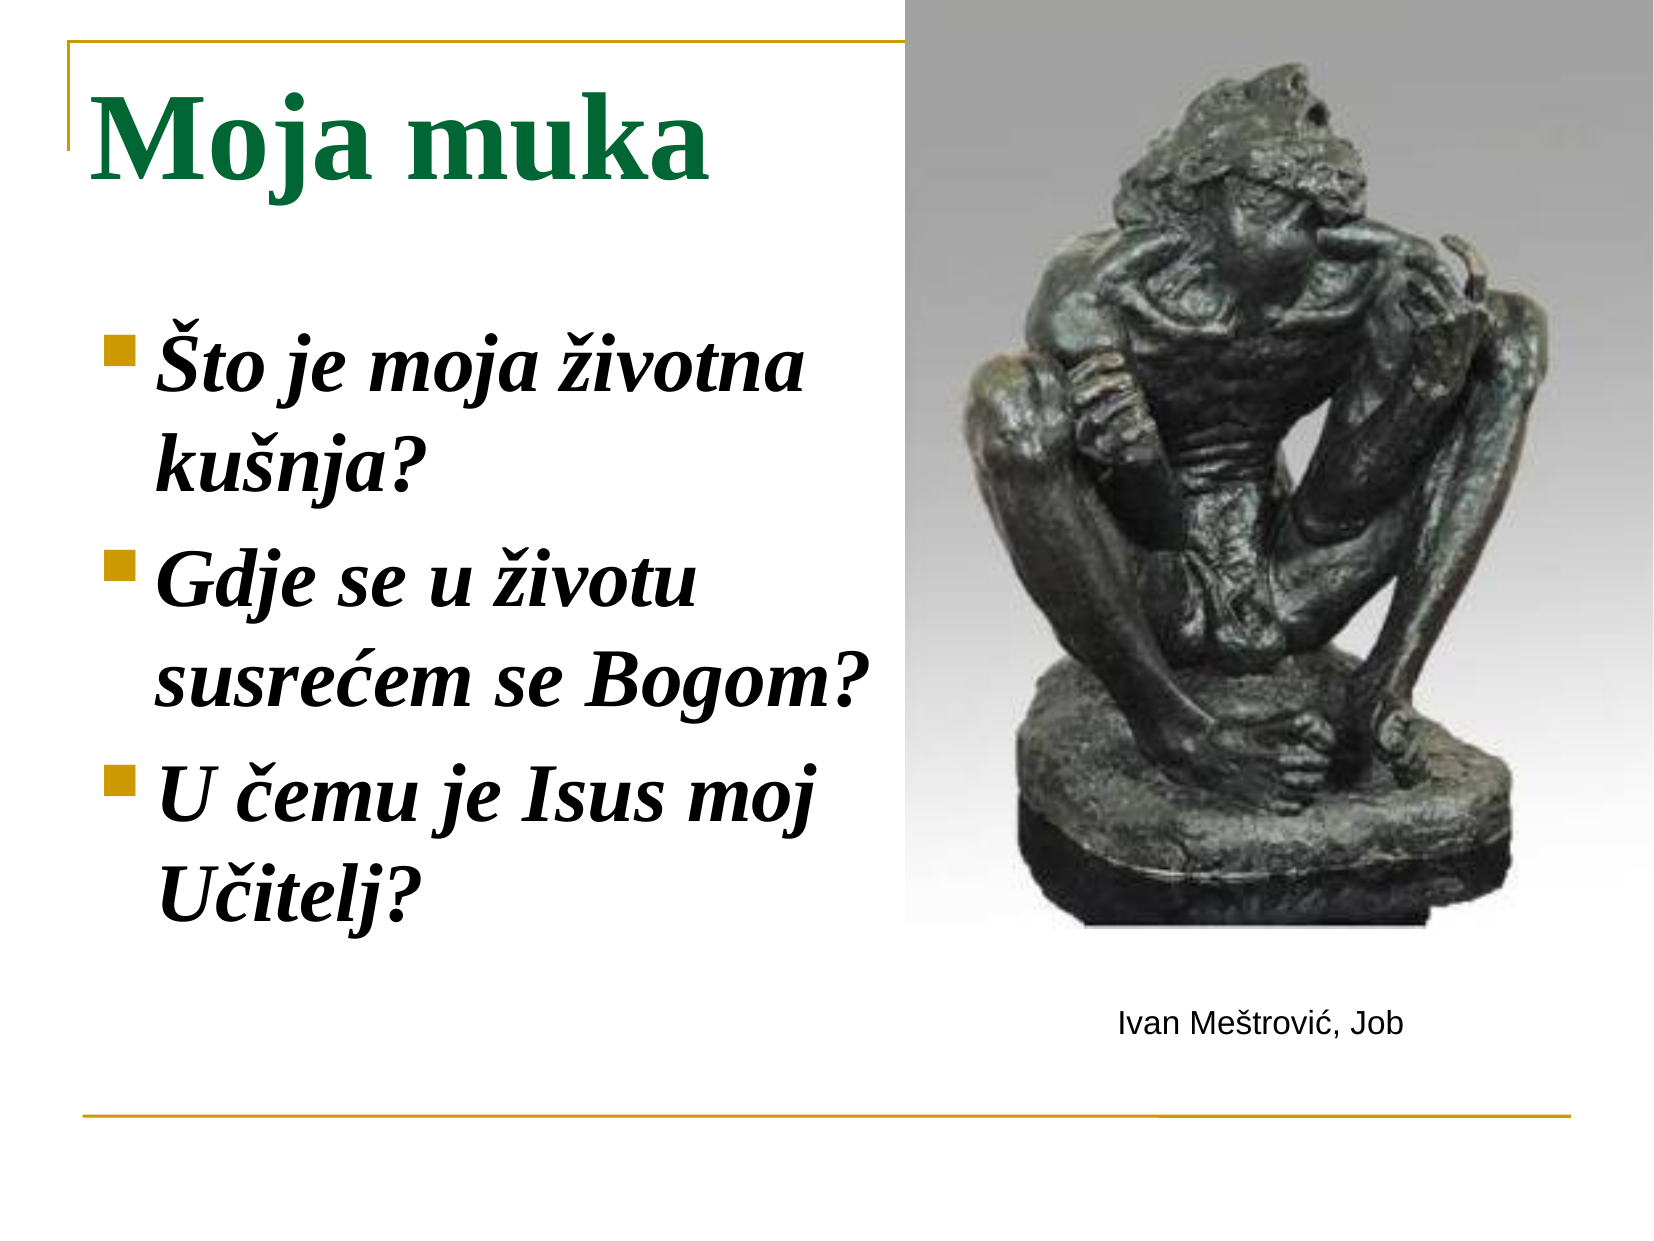

# Moja muka
Što je moja životna
kušnja?
Gdje se u životu
susrećem se Bogom?
U čemu je Isus moj
Učitelj?
Ivan Meštrović, Job